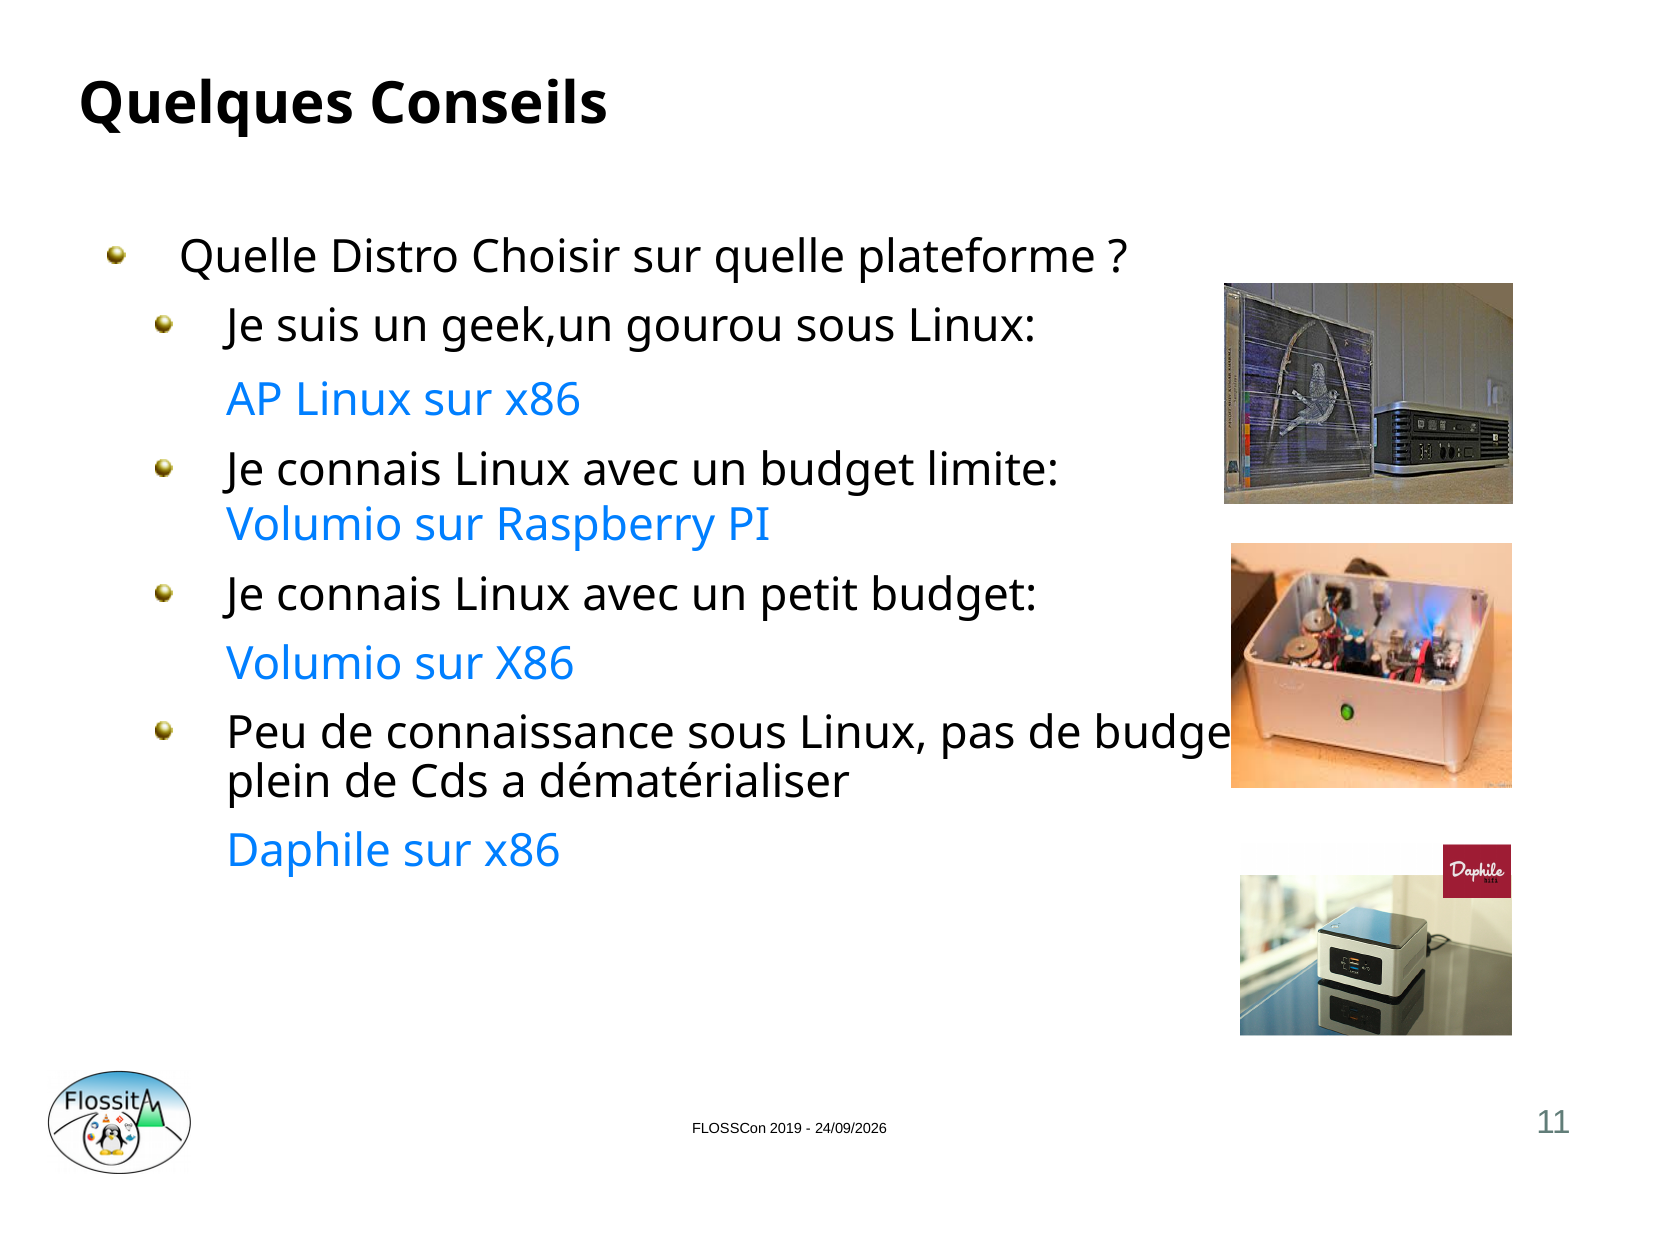

Quelques Conseils
# Quelle Distro Choisir sur quelle plateforme ?
Je suis un geek,un gourou sous Linux:
AP Linux sur x86
Je connais Linux avec un budget limite: Volumio sur Raspberry PI
Je connais Linux avec un petit budget:
Volumio sur X86
Peu de connaissance sous Linux, pas de budget, plein de Cds a dématérialiser
Daphile sur x86
11